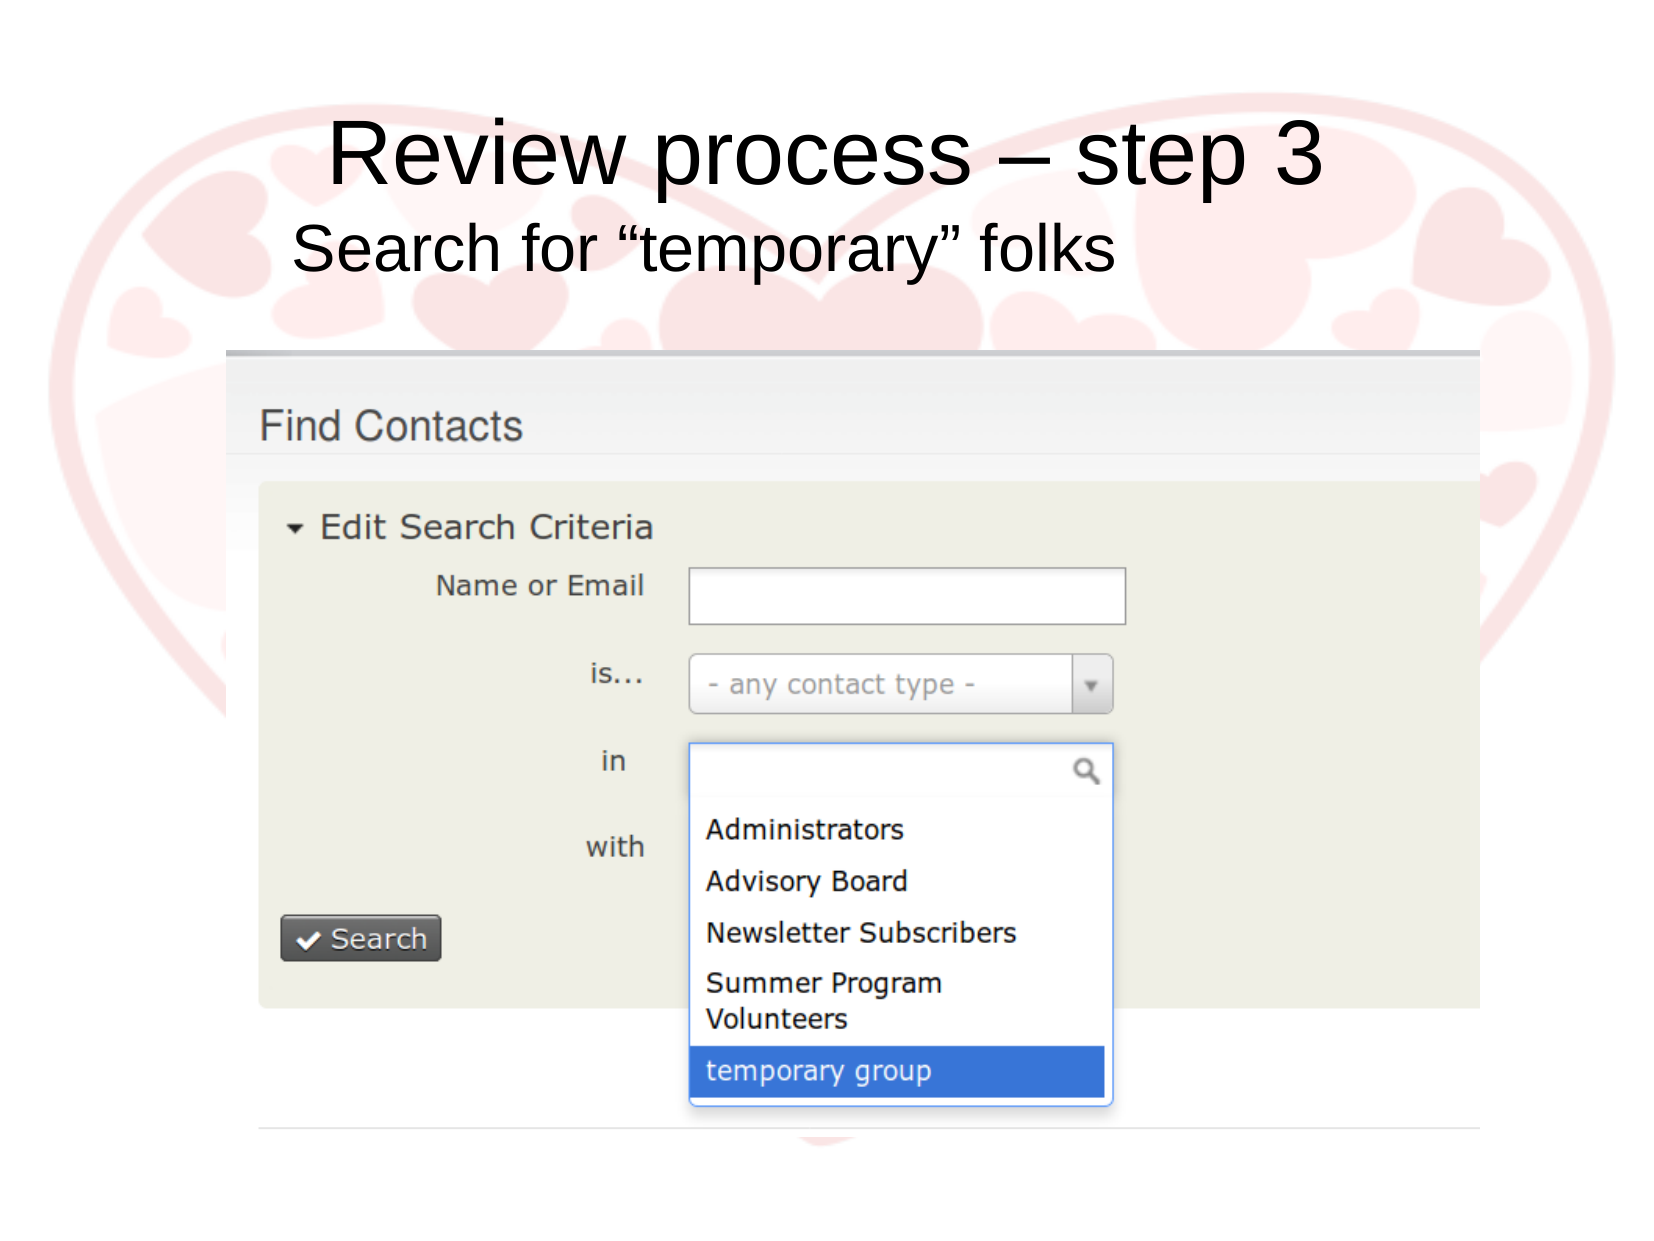

# Review process – step 3
Search for “temporary” folks